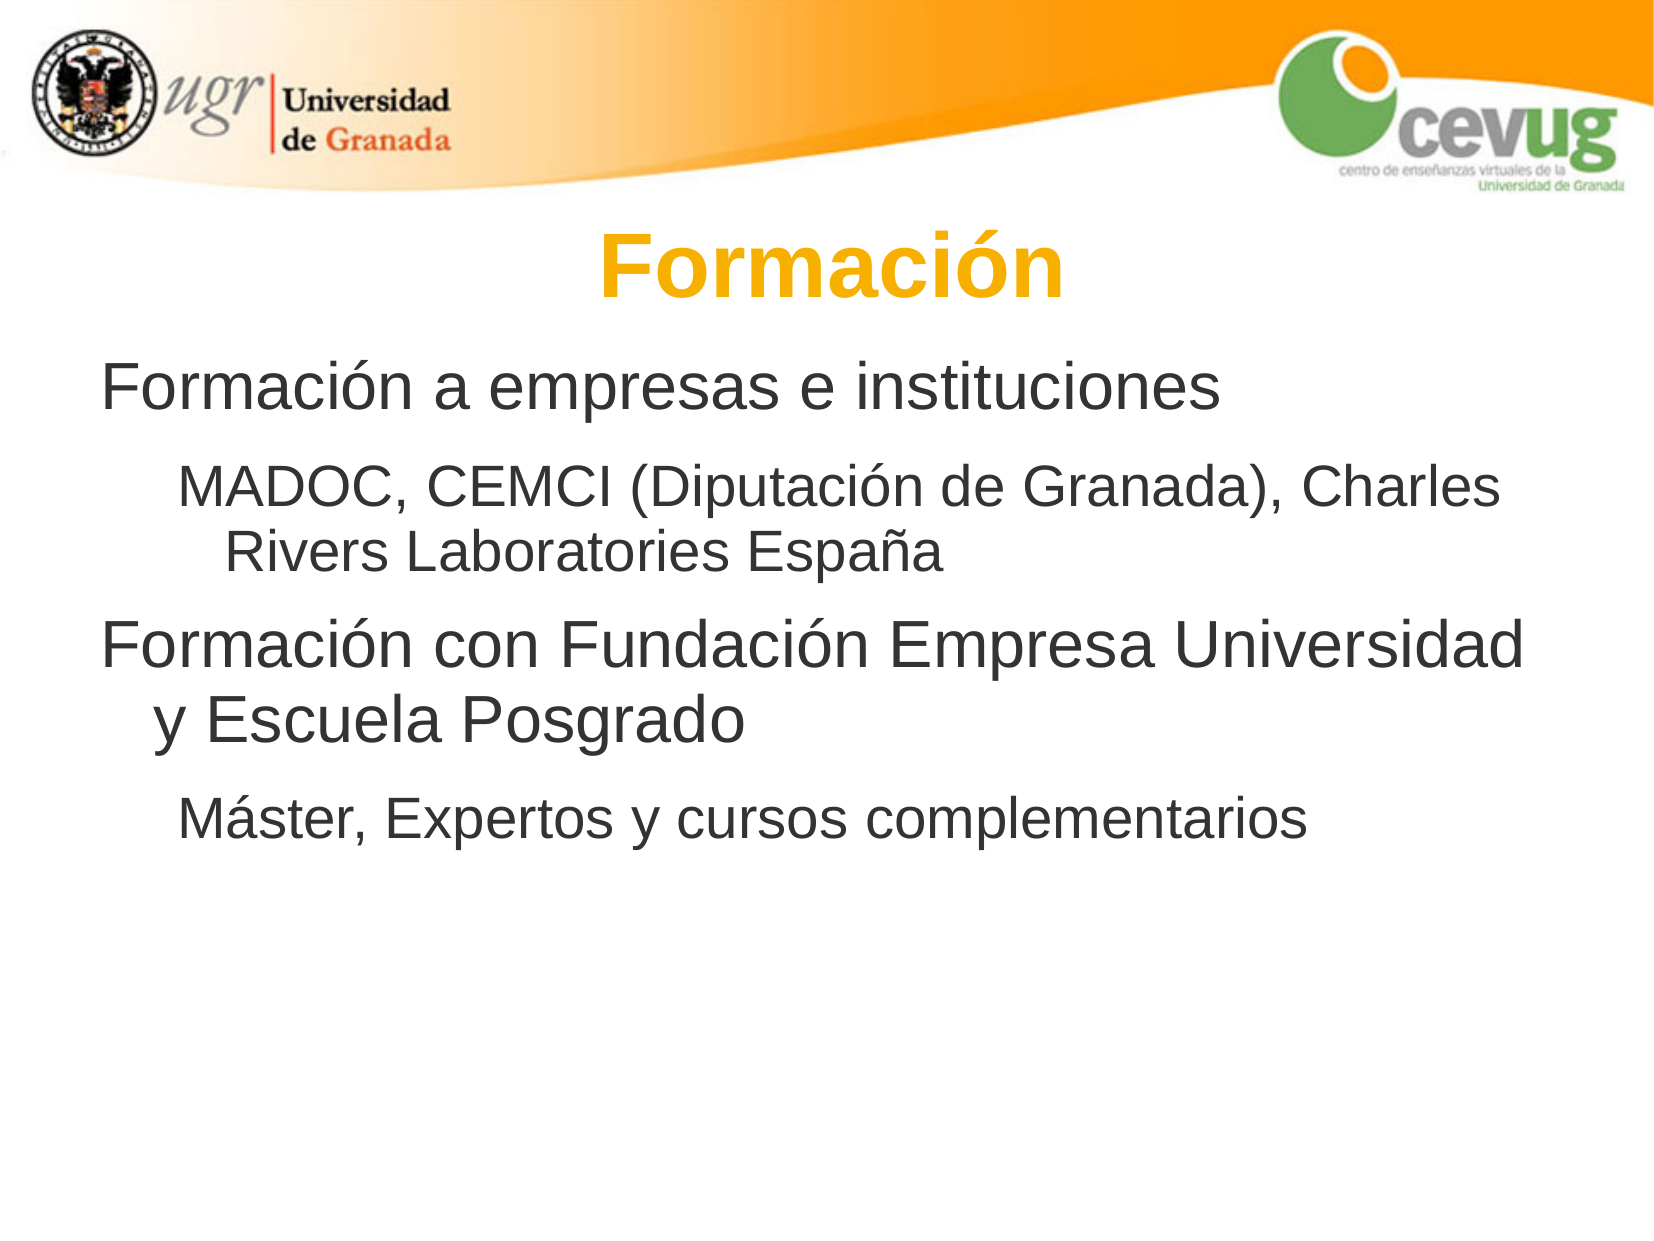

# Formación
Formación a empresas e instituciones
MADOC, CEMCI (Diputación de Granada), Charles Rivers Laboratories España
Formación con Fundación Empresa Universidad y Escuela Posgrado
Máster, Expertos y cursos complementarios